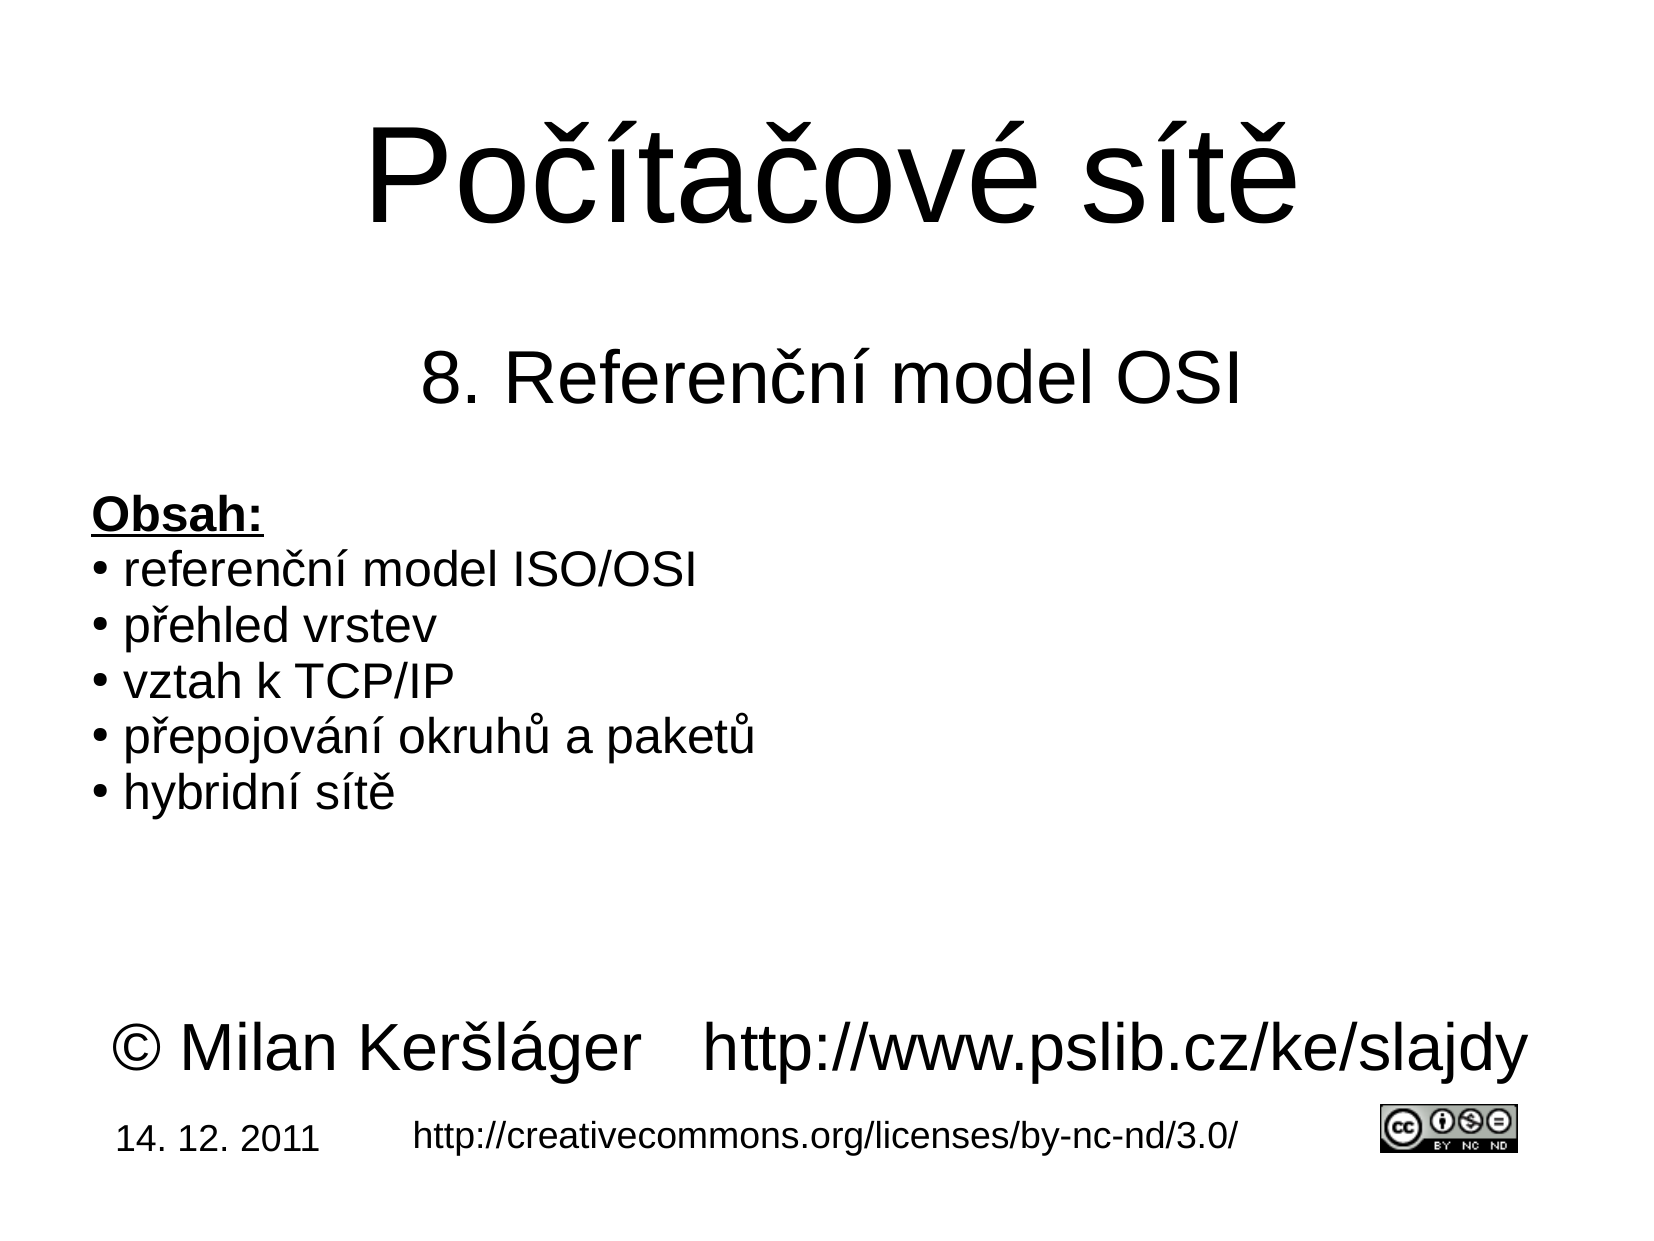

# Počítačové sítě 8. Referenční model OSI
Obsah:
 referenční model ISO/OSI
 přehled vrstev
 vztah k TCP/IP
 přepojování okruhů a paketů
 hybridní sítě
© Milan Keršláger	http://www.pslib.cz/ke/slajdy
http://creativecommons.org/licenses/by-nc-nd/3.0/
14. 12. 2011